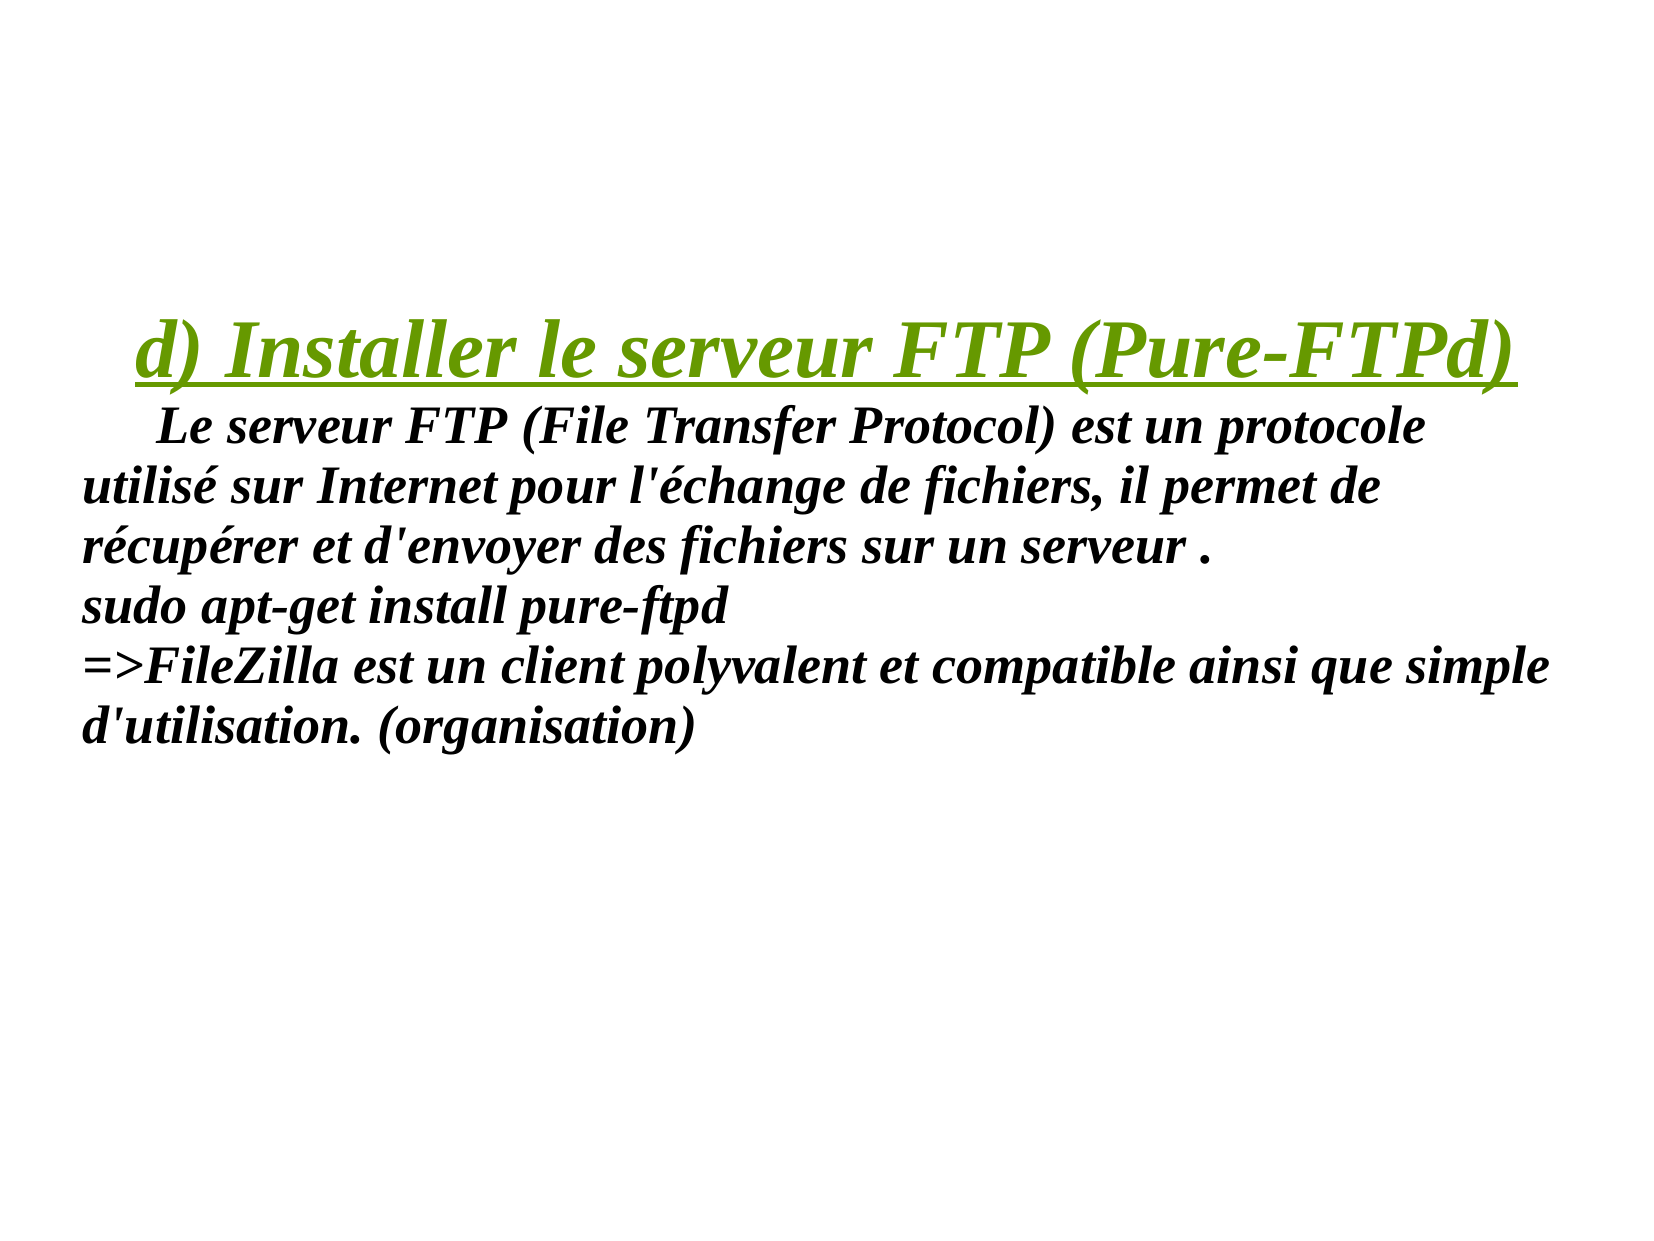

# d) Installer le serveur FTP (Pure-FTPd)
	Le serveur FTP (File Transfer Protocol) est un protocole utilisé sur Internet pour l'échange de fichiers, il permet de récupérer et d'envoyer des fichiers sur un serveur .
sudo apt-get install pure-ftpd
=>FileZilla est un client polyvalent et compatible ainsi que simple d'utilisation. (organisation)